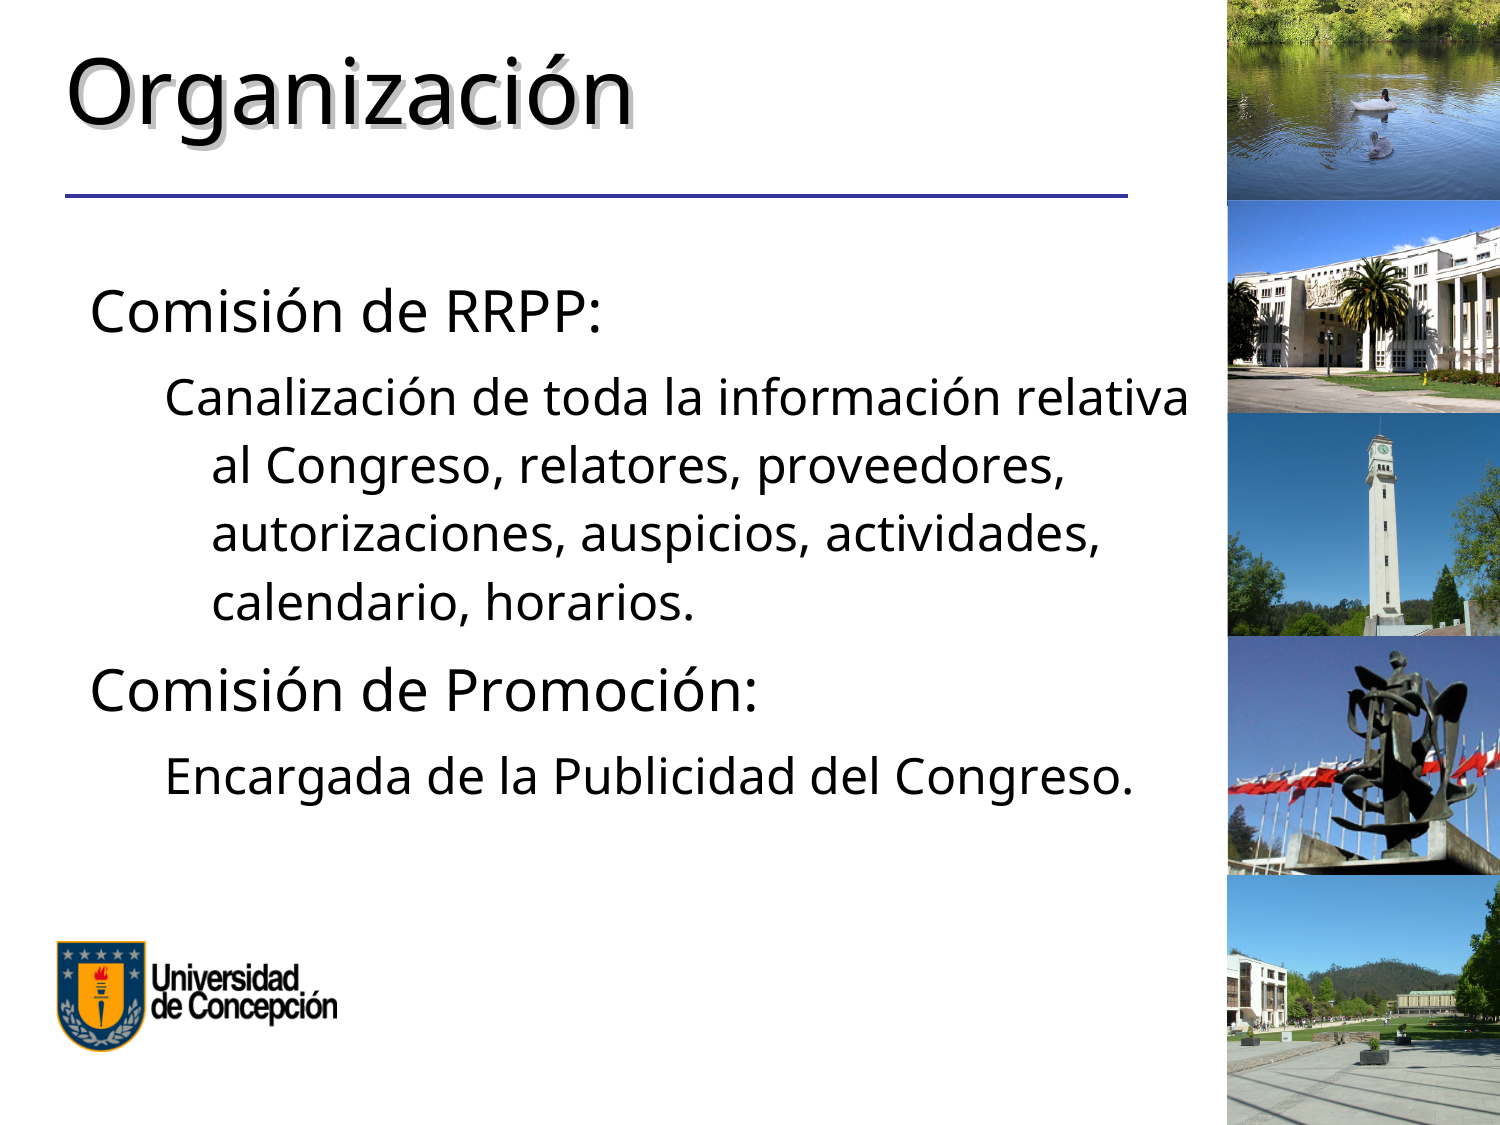

# Organización
Comisión de RRPP:
Canalización de toda la información relativa al Congreso, relatores, proveedores, autorizaciones, auspicios, actividades, calendario, horarios.
Comisión de Promoción:
Encargada de la Publicidad del Congreso.